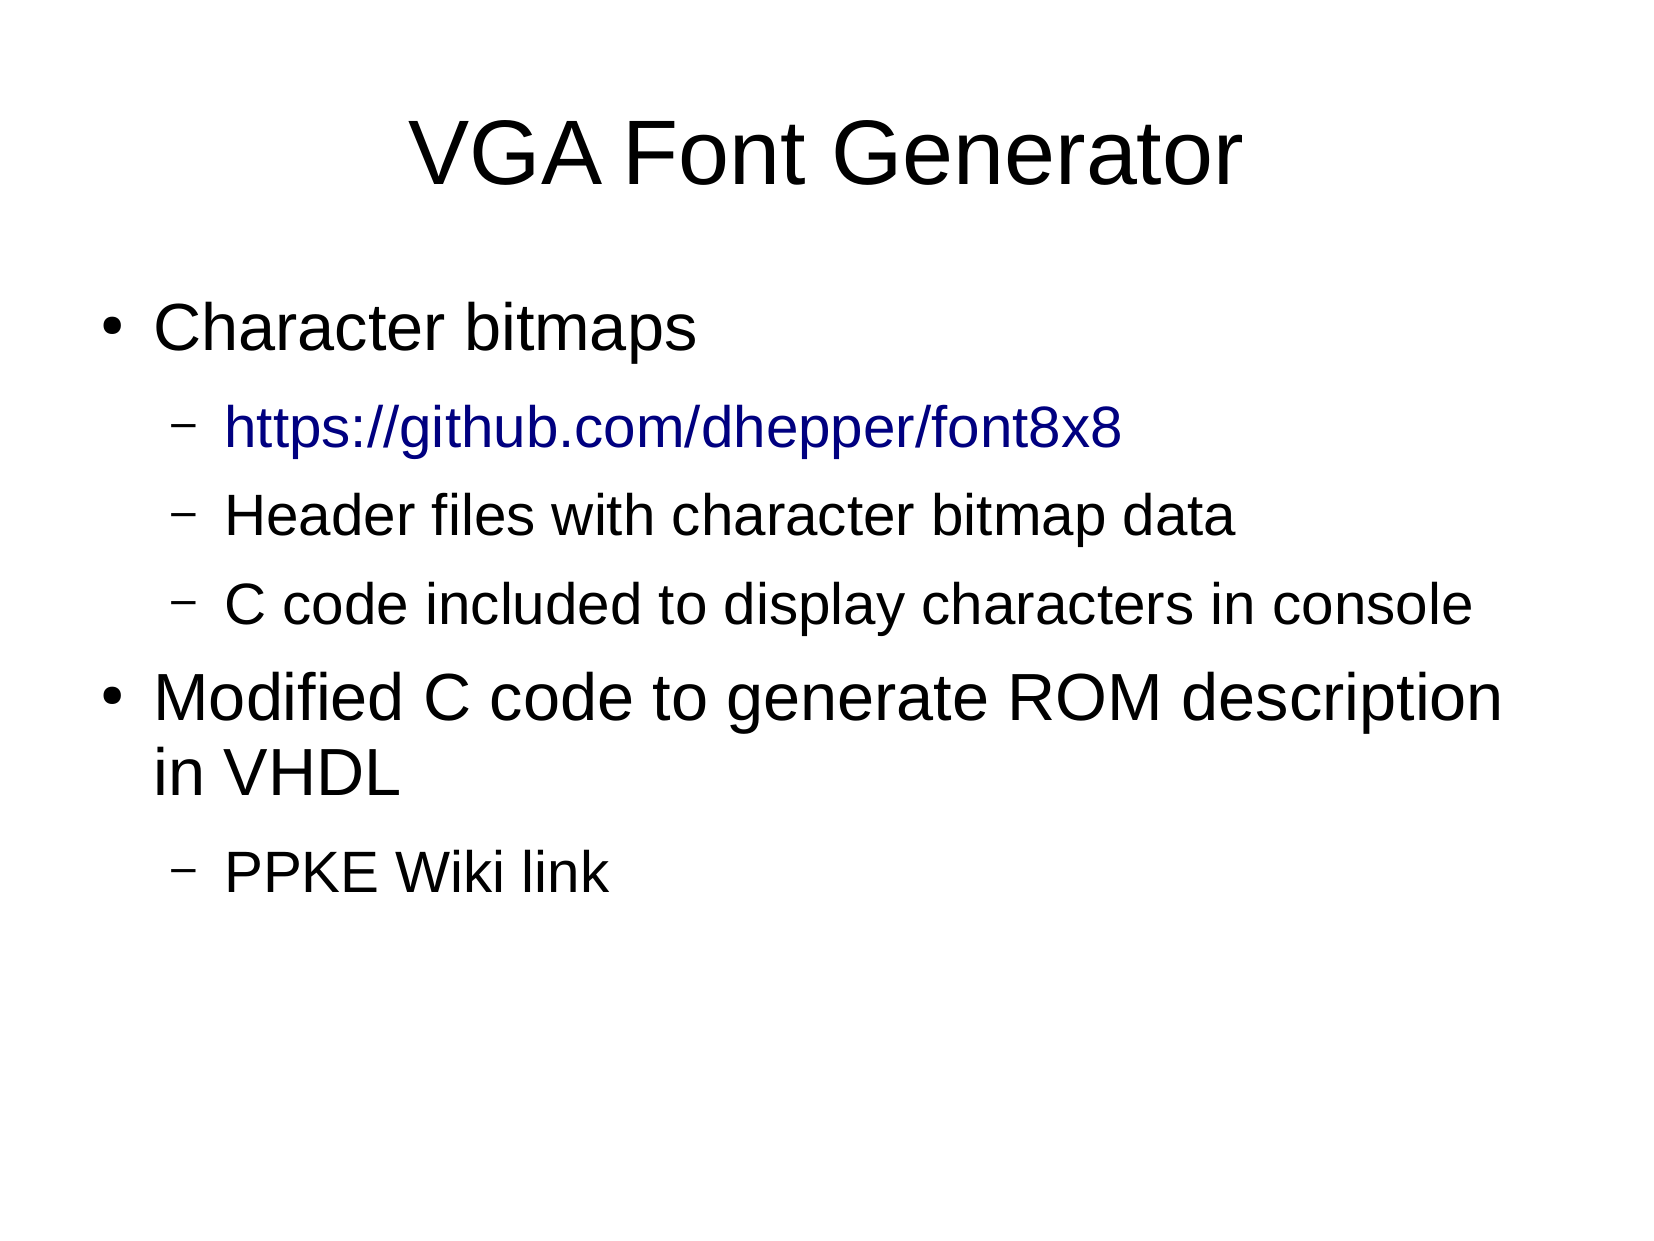

# VGA Font Generator
Character bitmaps
https://github.com/dhepper/font8x8
Header files with character bitmap data
C code included to display characters in console
Modified C code to generate ROM description in VHDL
PPKE Wiki link